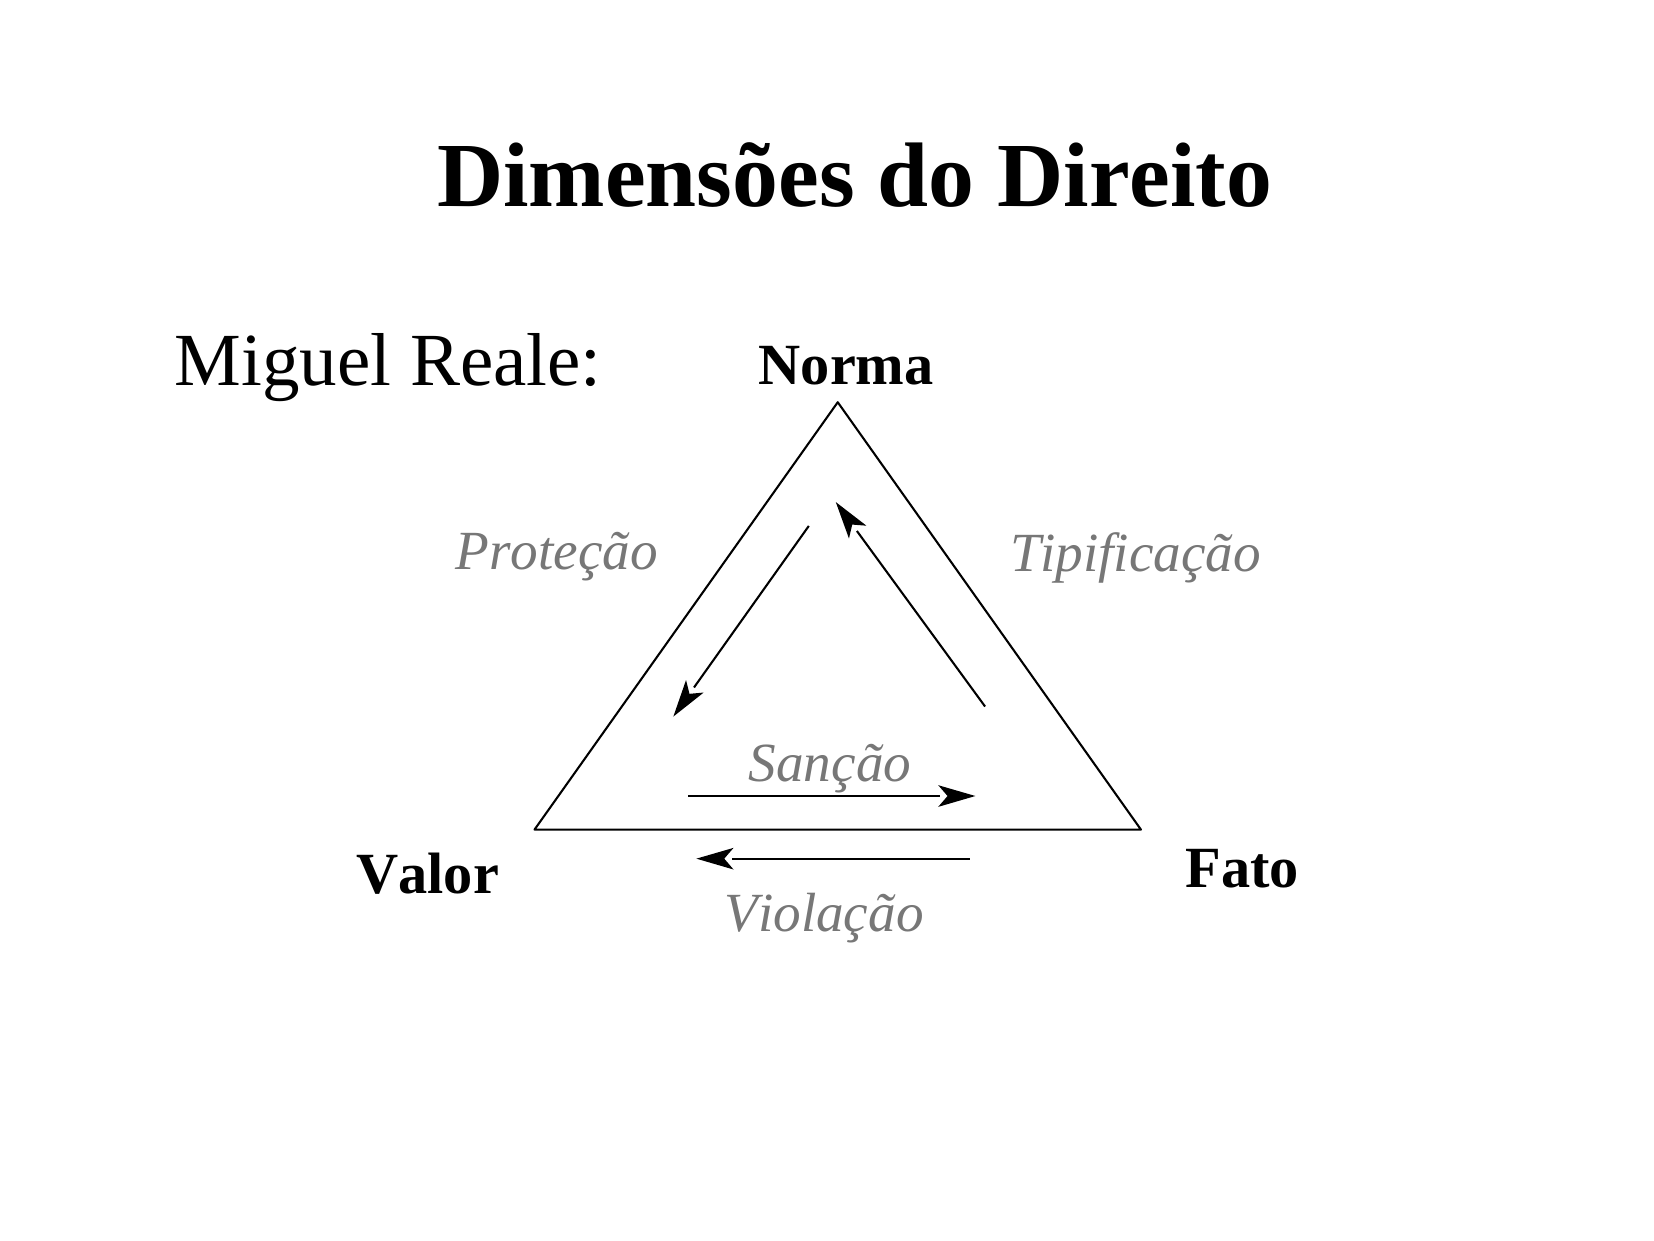

# Dimensões do Direito
Miguel Reale:
Norma
Proteção
Tipificação
Sanção
Fato
Valor
Violação